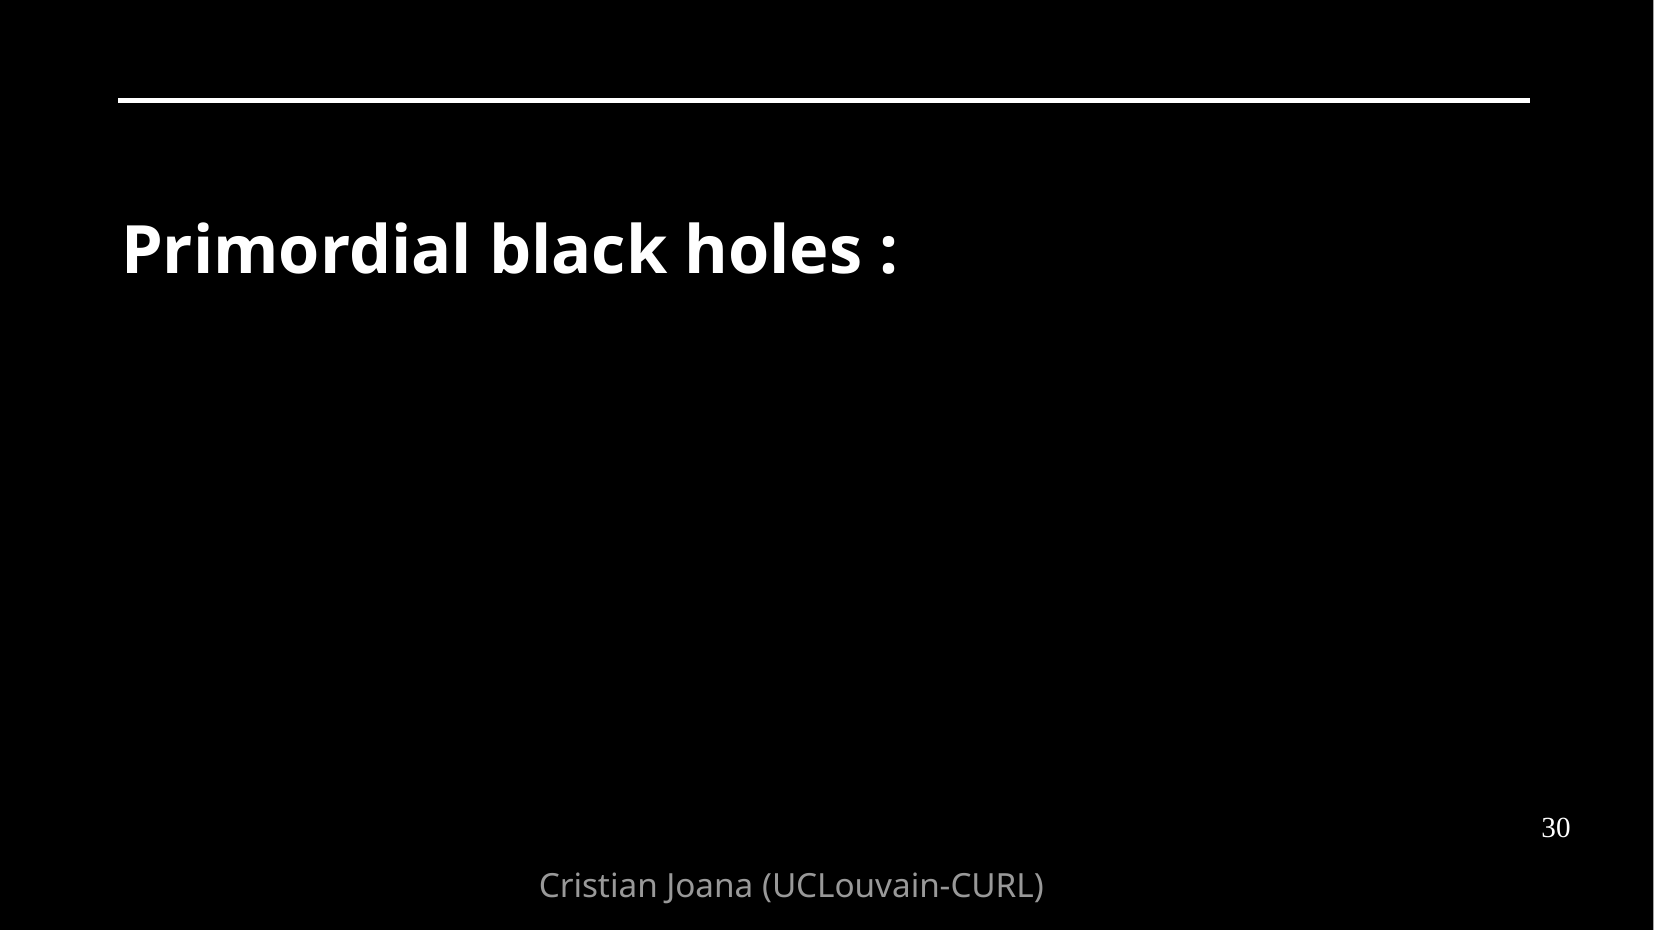

Primordial black holes :
30
Cristian Joana (UCLouvain-CURL)